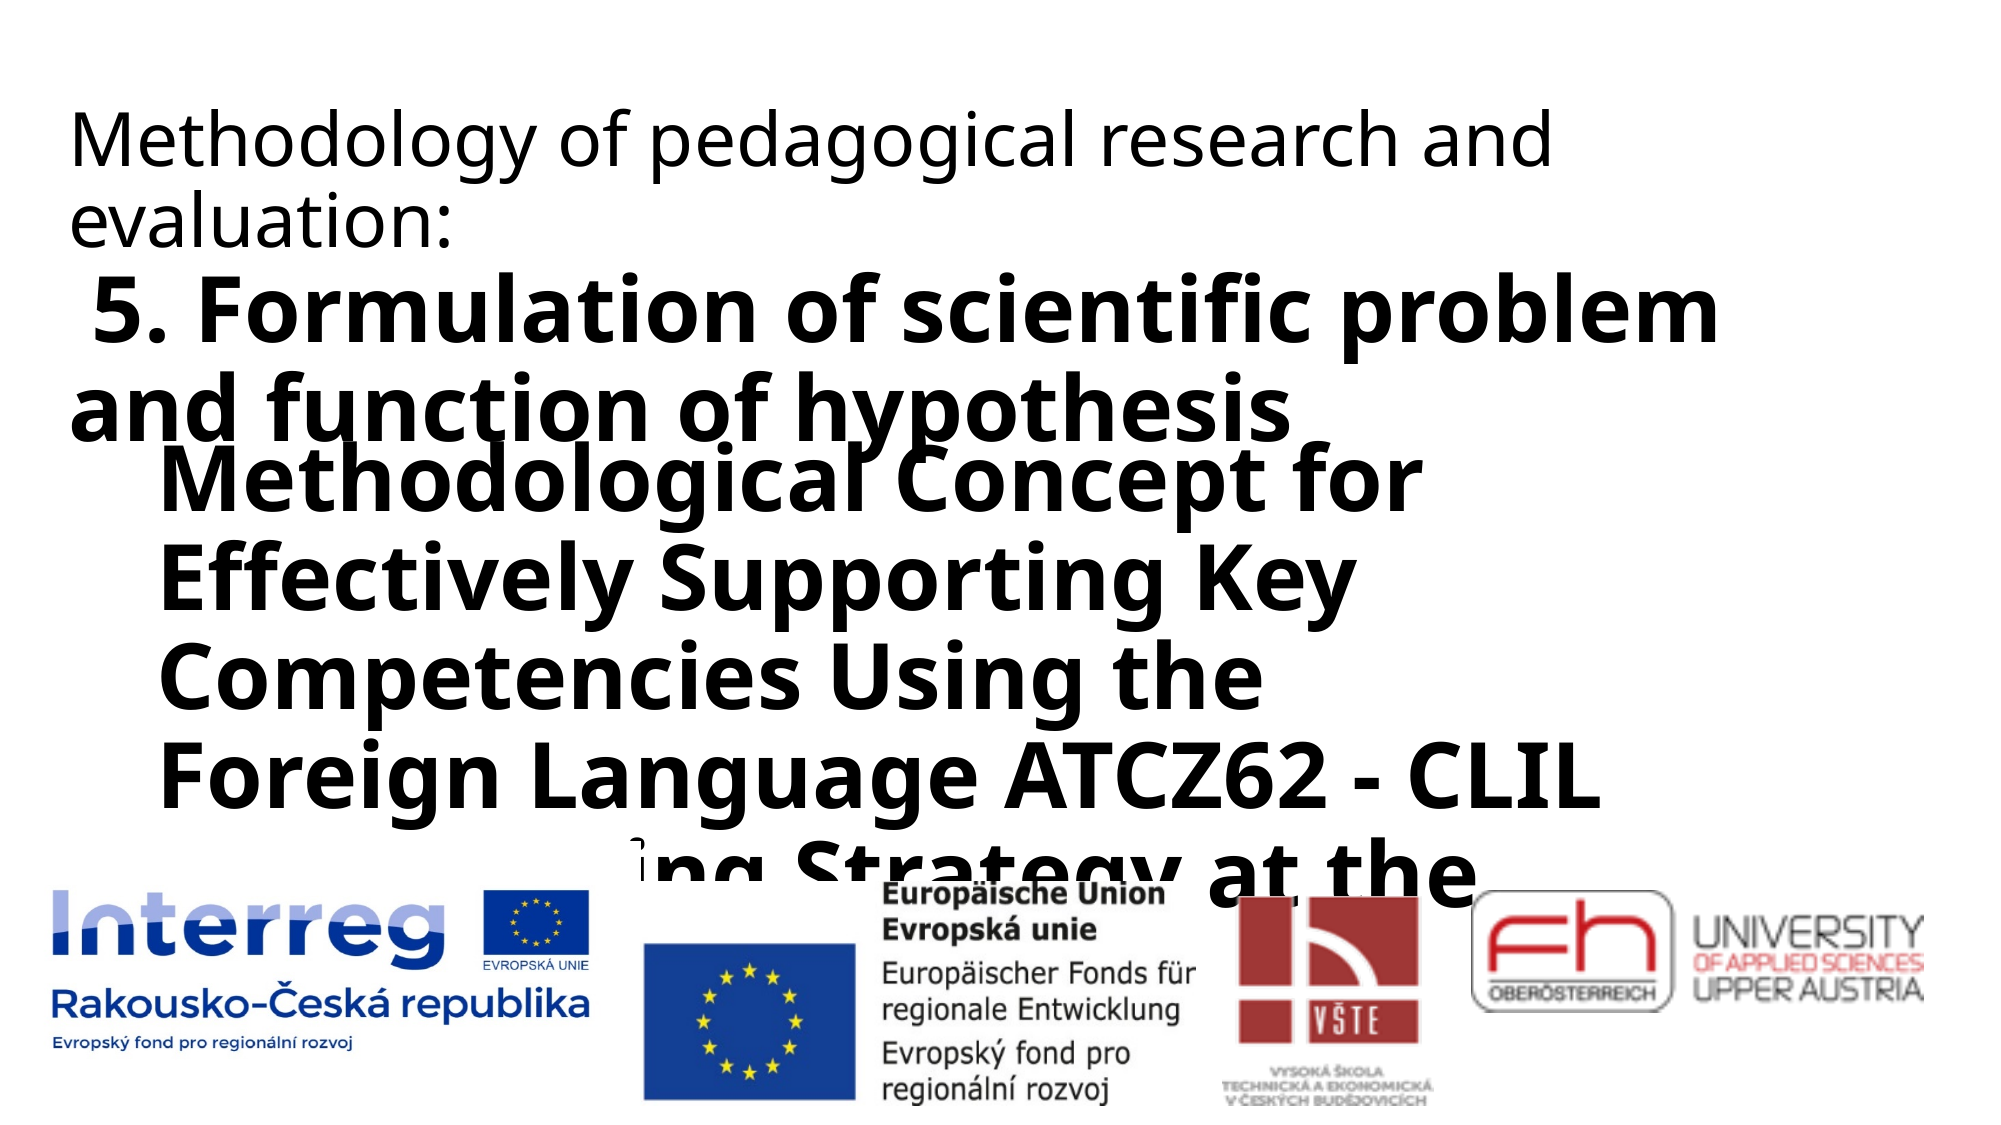

# Methodology of pedagogical research and evaluation: 5. Formulation of scientific problem and function of hypothesis
Methodological Concept for Effectively Supporting Key Competencies Using the Foreign Language ATCZ62 - CLIL as a Learning Strategy at the College